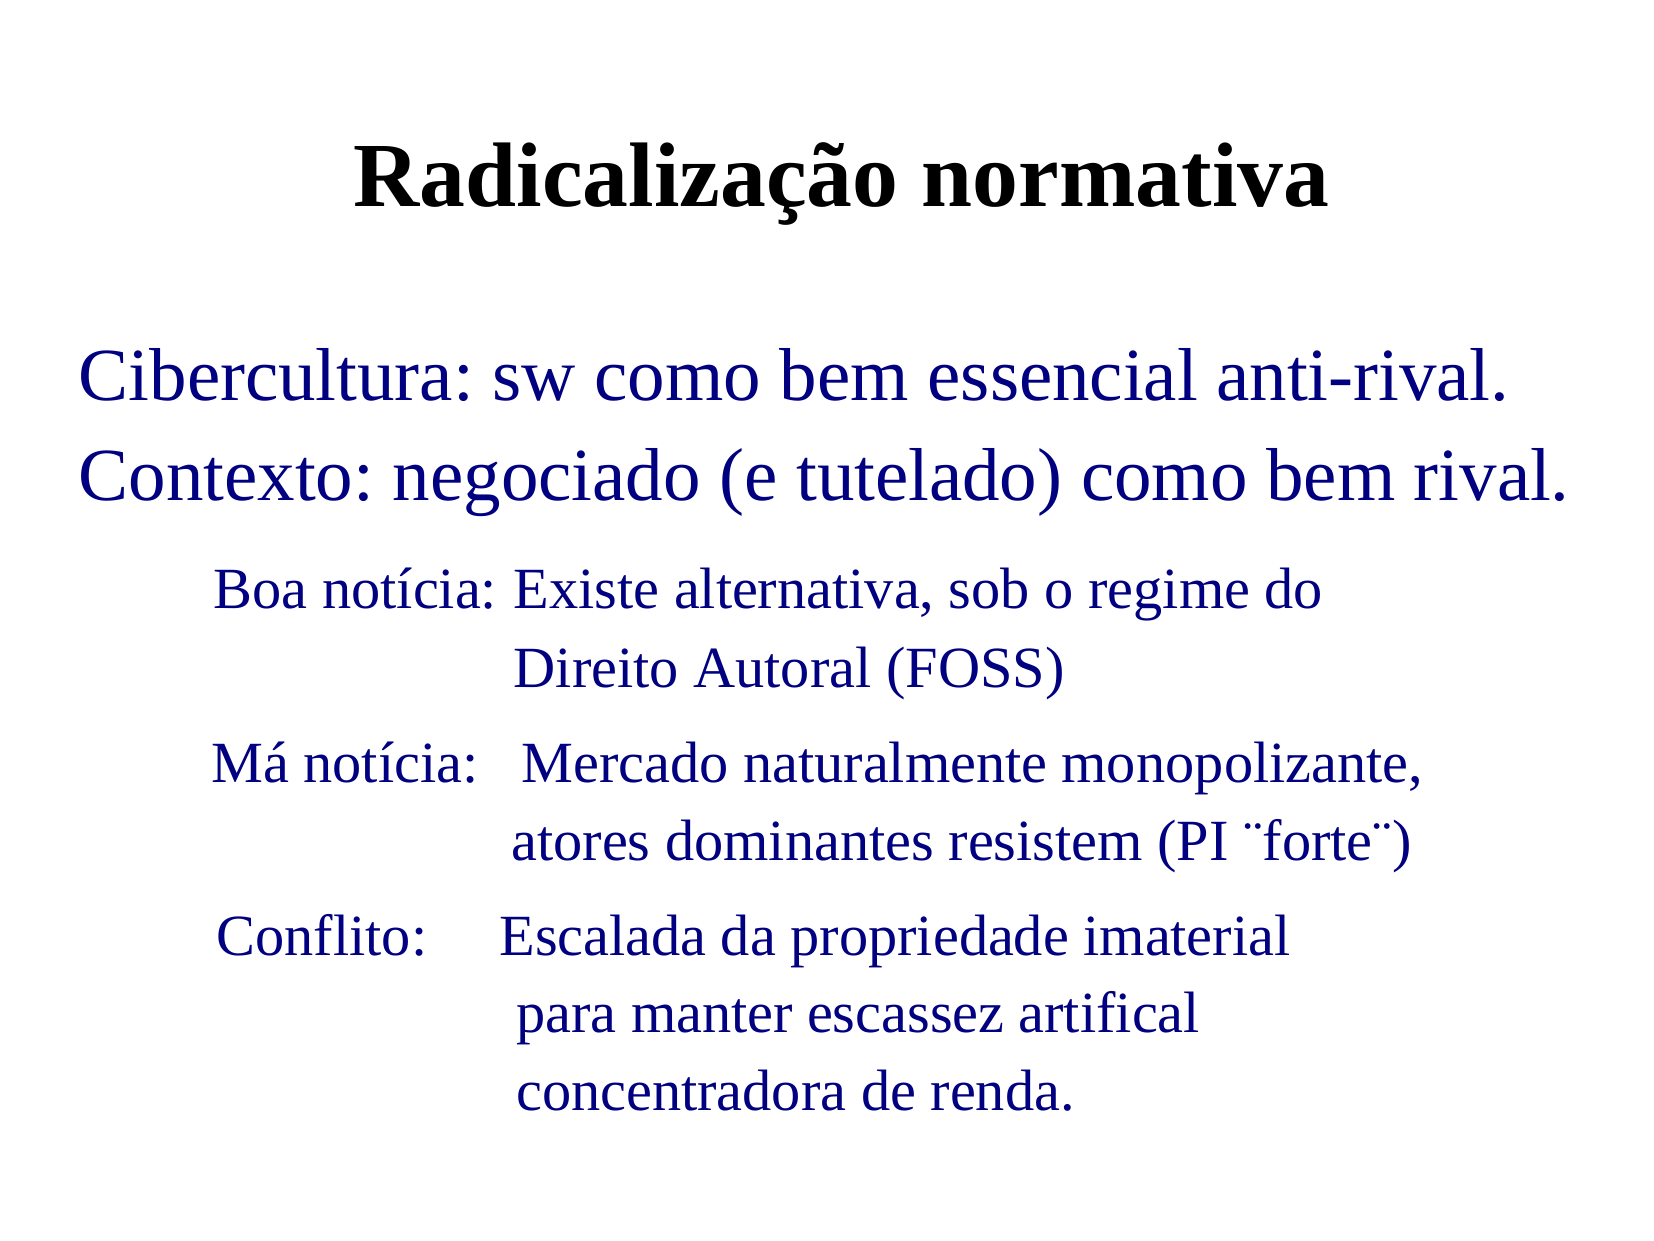

# Radicalização normativa
Cibercultura: sw como bem essencial anti-rival. Contexto: negociado (e tutelado) como bem rival.
	Boa notícia: 	Existe alternativa, sob o regime do
					Direito Autoral (FOSS)
	Má notícia: Mercado naturalmente monopolizante,
atores dominantes resistem (PI ¨forte¨)
	Conflito: Escalada da propriedade imaterial
para manter escassez artifical
concentradora de renda.